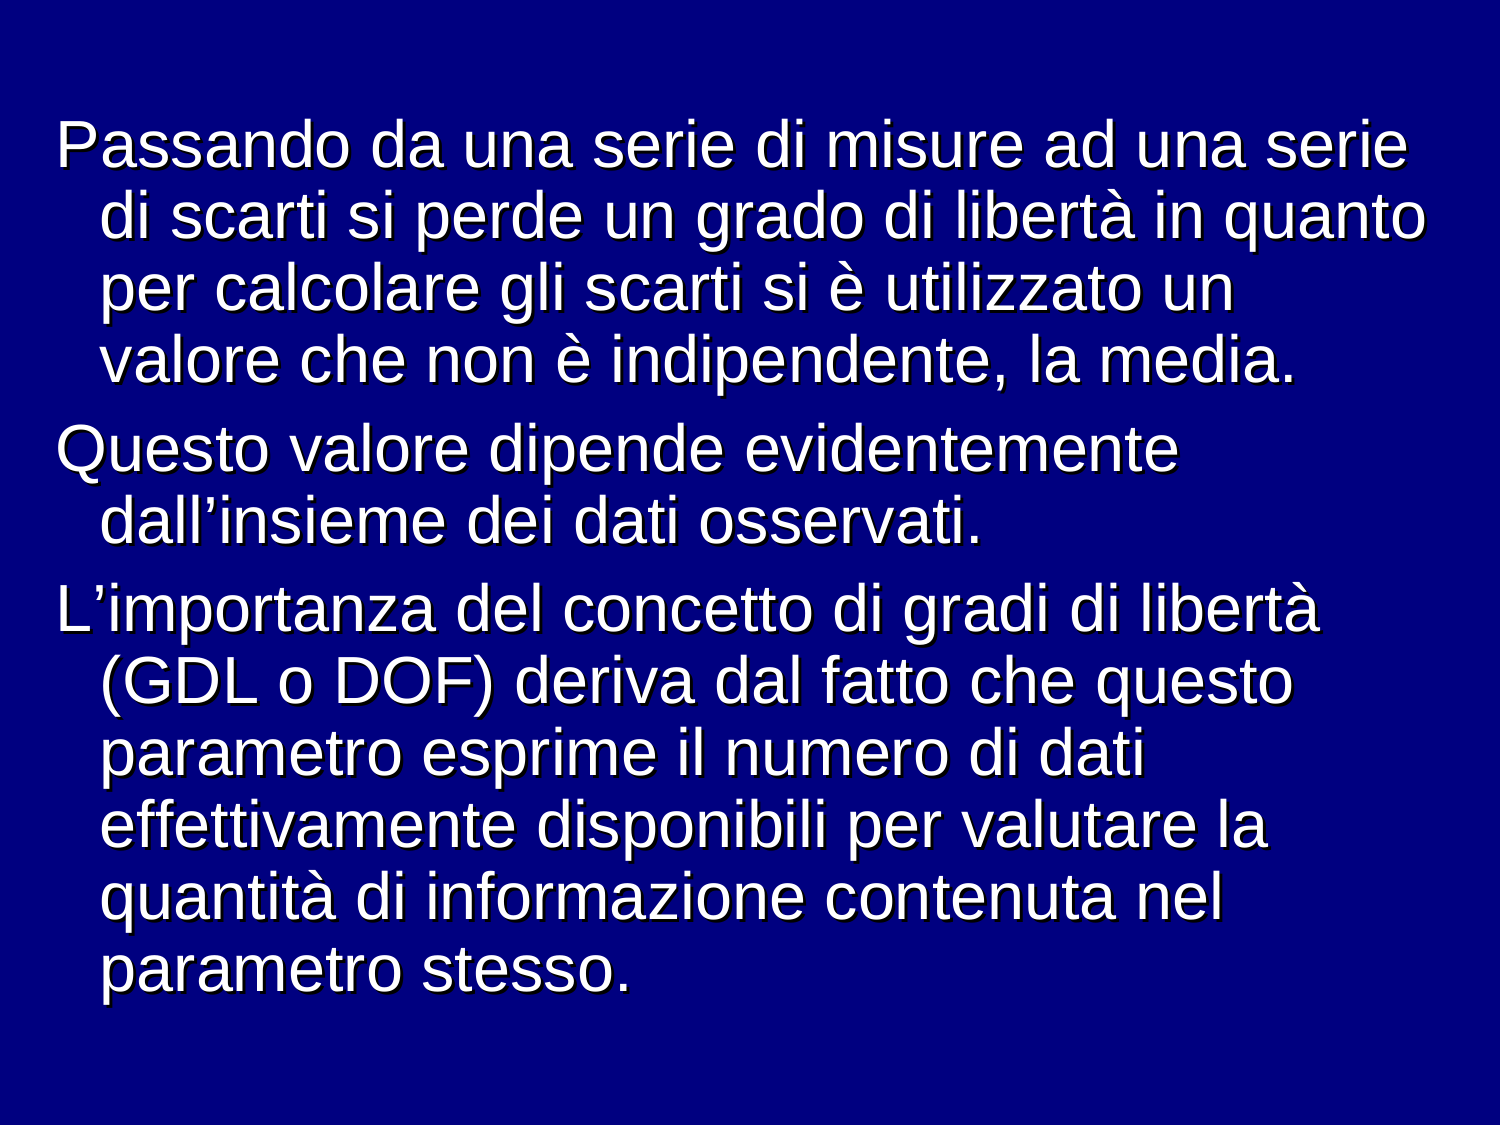

Passando da una serie di misure ad una serie di scarti si perde un grado di libertà in quanto per calcolare gli scarti si è utilizzato un valore che non è indipendente, la media.
Questo valore dipende evidentemente dall’insieme dei dati osservati.
L’importanza del concetto di gradi di libertà (GDL o DOF) deriva dal fatto che questo parametro esprime il numero di dati effettivamente disponibili per valutare la quantità di informazione contenuta nel parametro stesso.